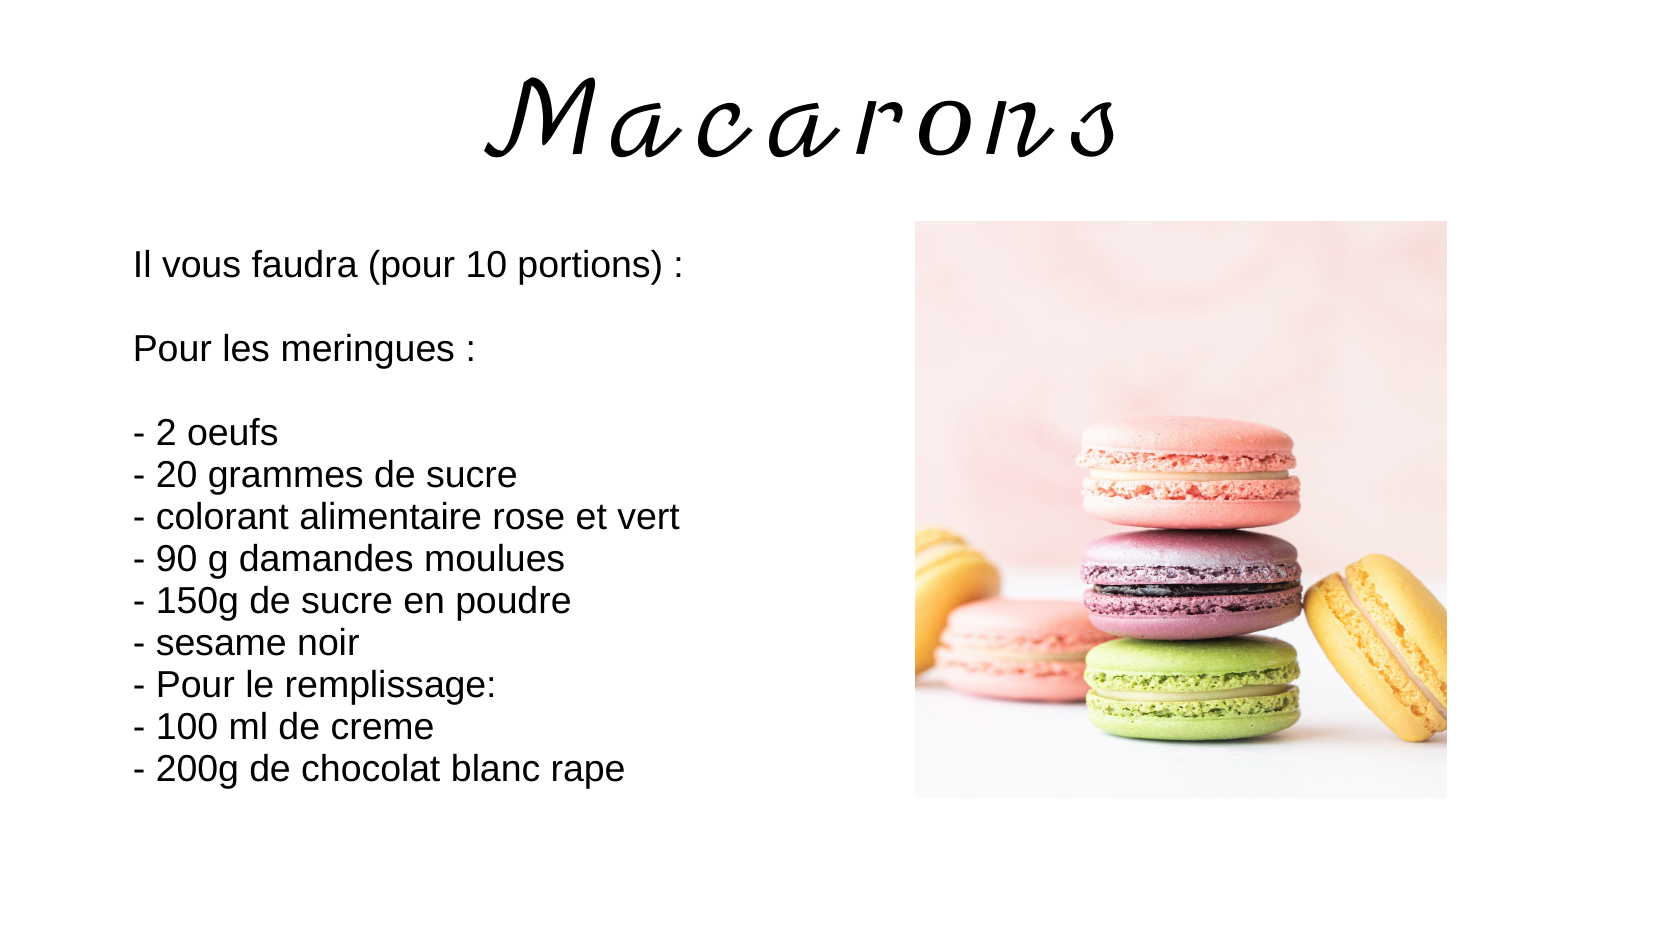

# ℳ𝒶𝒸𝒶𝓇𝑜𝓃𝓈
Il vous faudra (pour 10 portions) :
Pour les meringues :
- 2 oeufs
- 20 grammes de sucre
- colorant alimentaire rose et vert
- 90 g damandes moulues
- 150g de sucre en poudre
- sesame noir
- Pour le remplissage:
- 100 ml de creme
- 200g de chocolat blanc rape